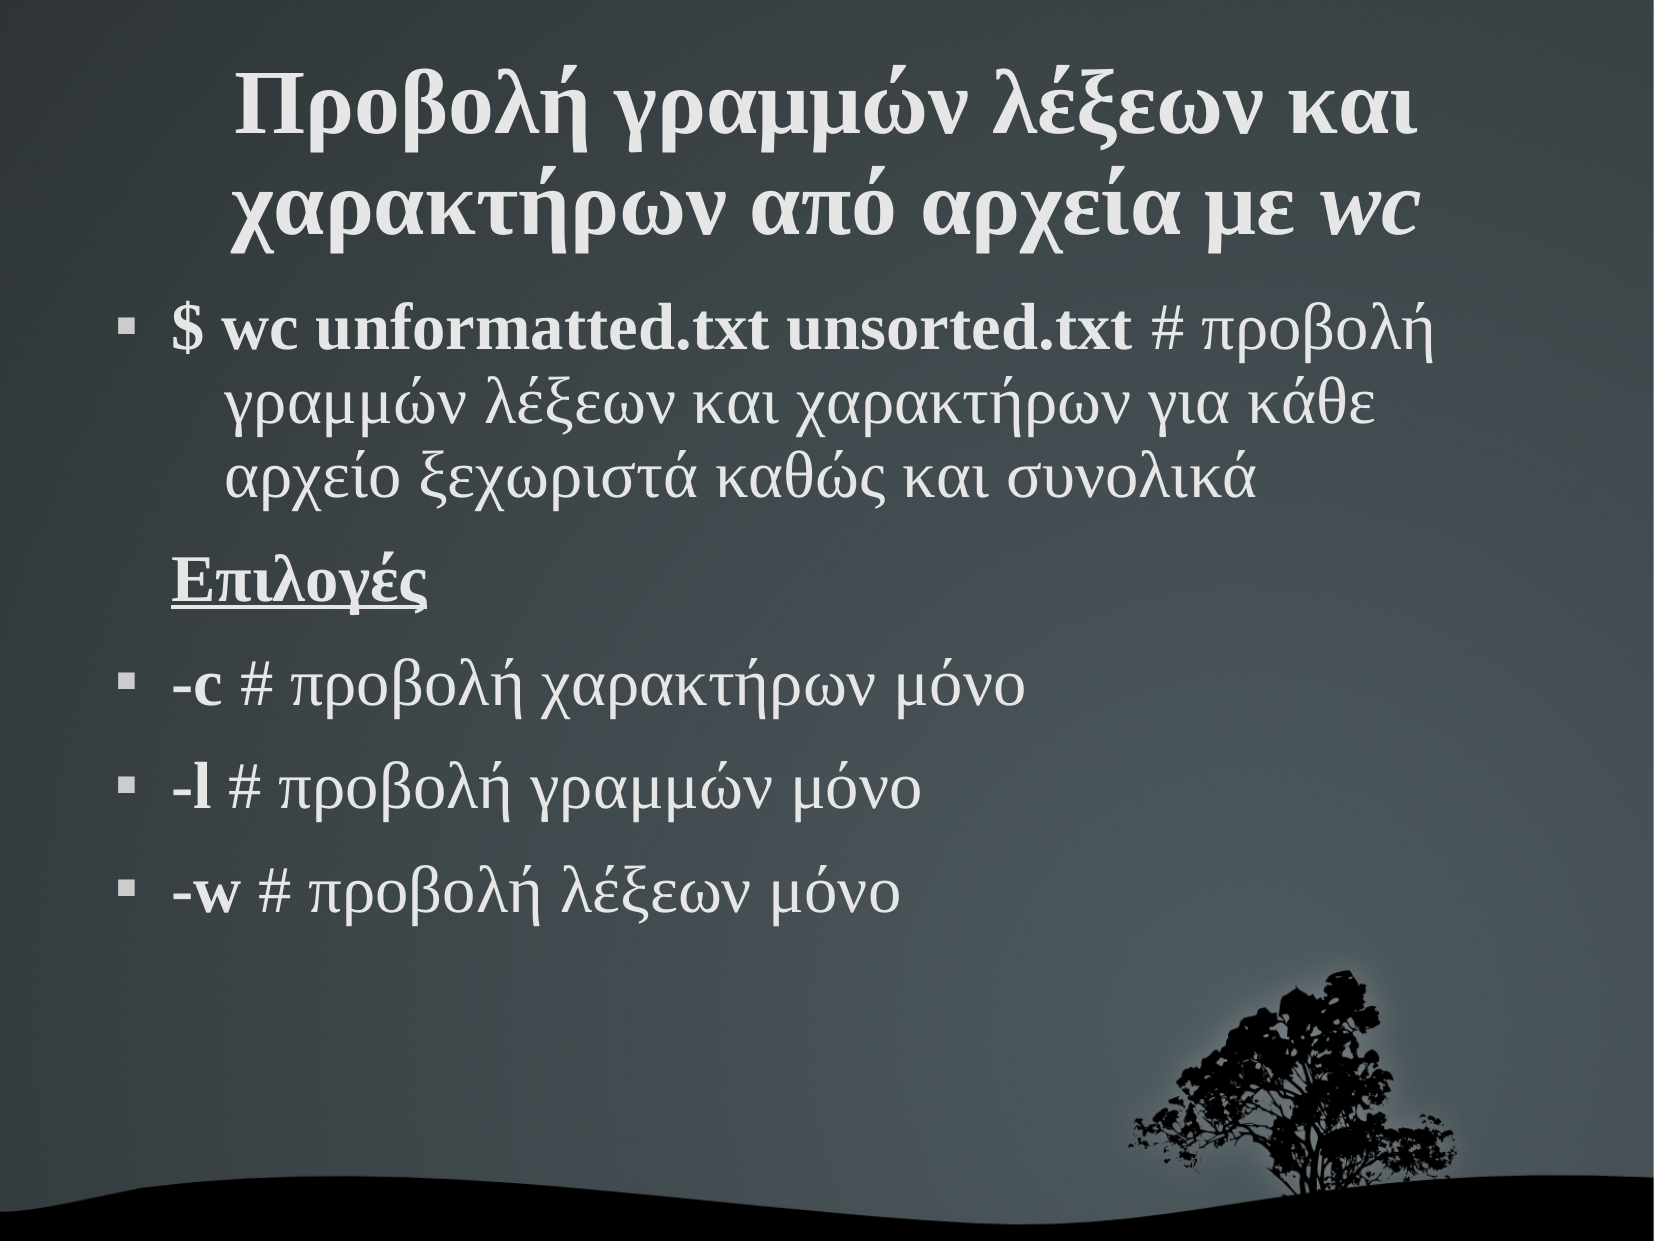

# Προβολή γραμμών λέξεων και χαρακτήρων από αρχεία με wc
$ wc unformatted.txt unsorted.txt # προβολή γραμμών λέξεων και χαρακτήρων για κάθε αρχείο ξεχωριστά καθώς και συνολικά
Επιλογές
-c # προβολή χαρακτήρων μόνο
-l # προβολή γραμμών μόνο
-w # προβολή λέξεων μόνο